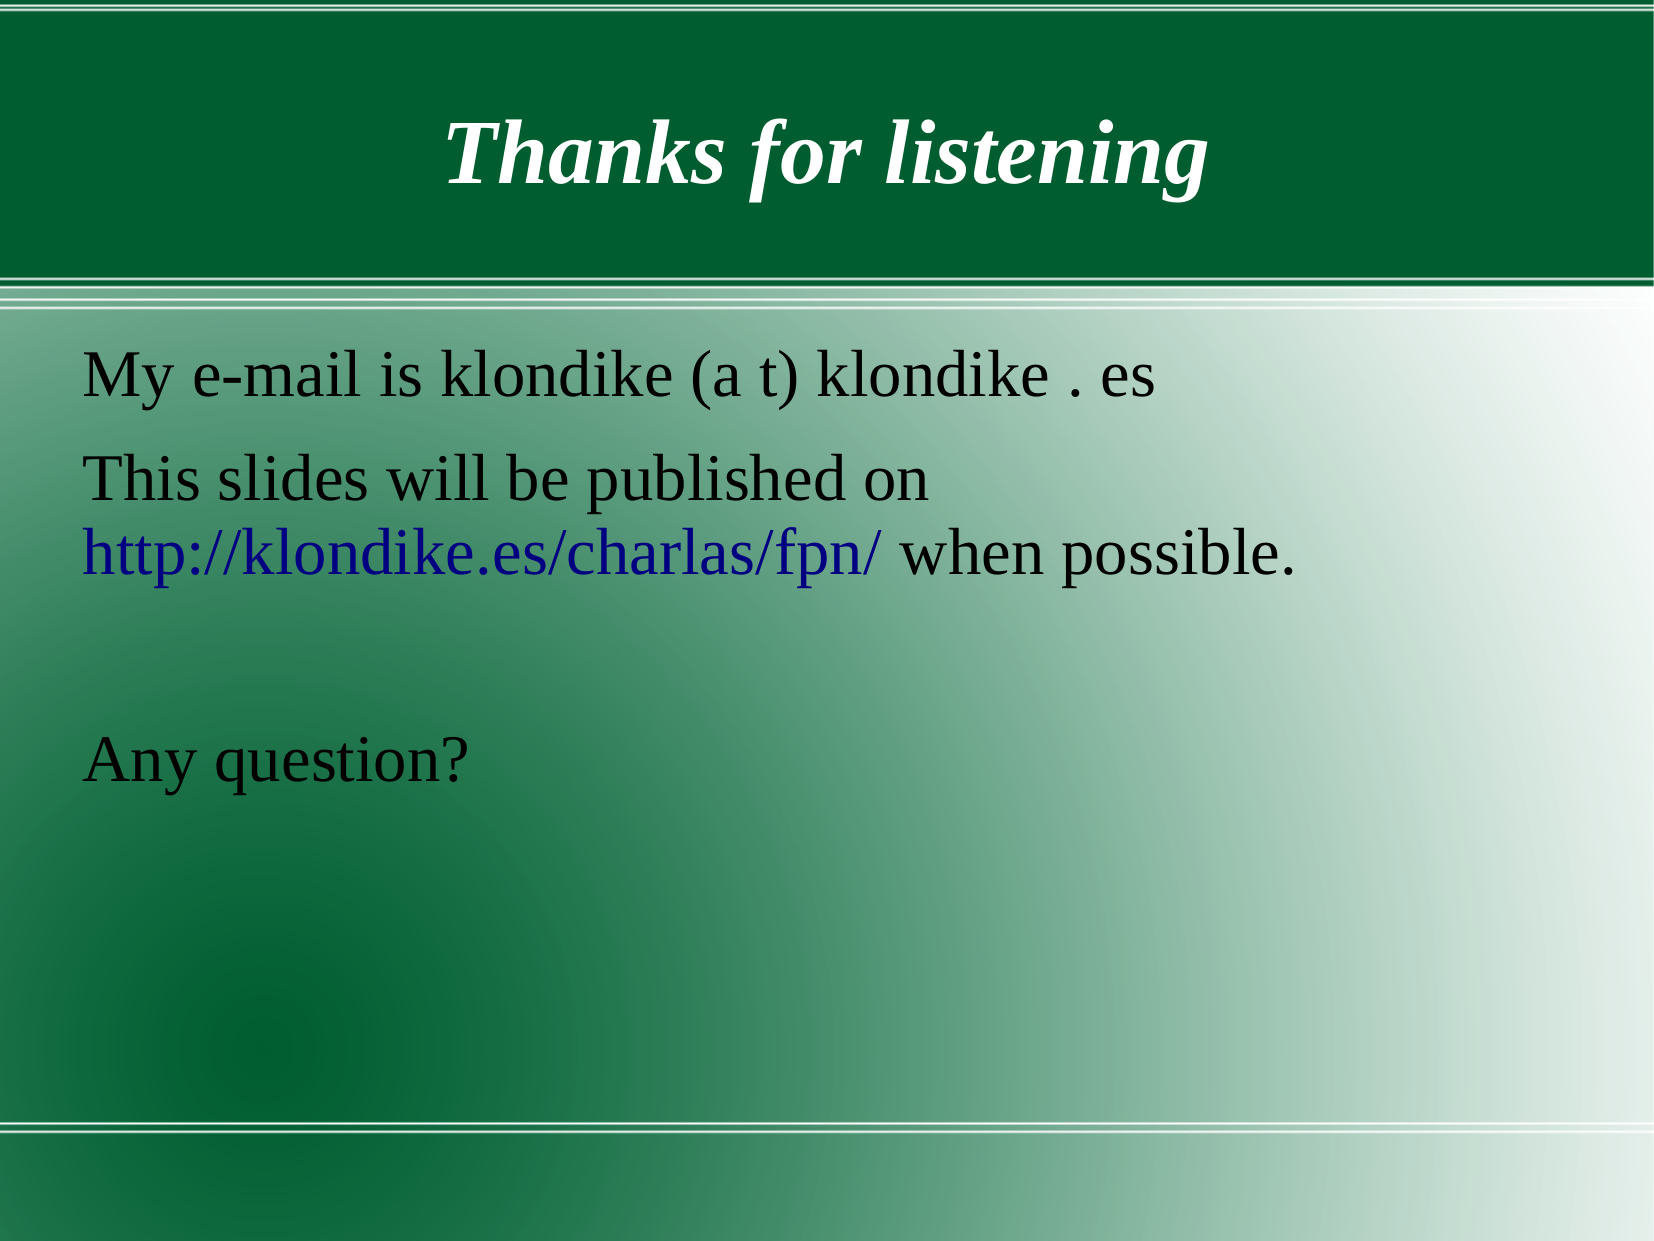

# Thanks for listening
My e-mail is klondike (a t) klondike . es
This slides will be published on http://klondike.es/charlas/fpn/ when possible.
Any question?